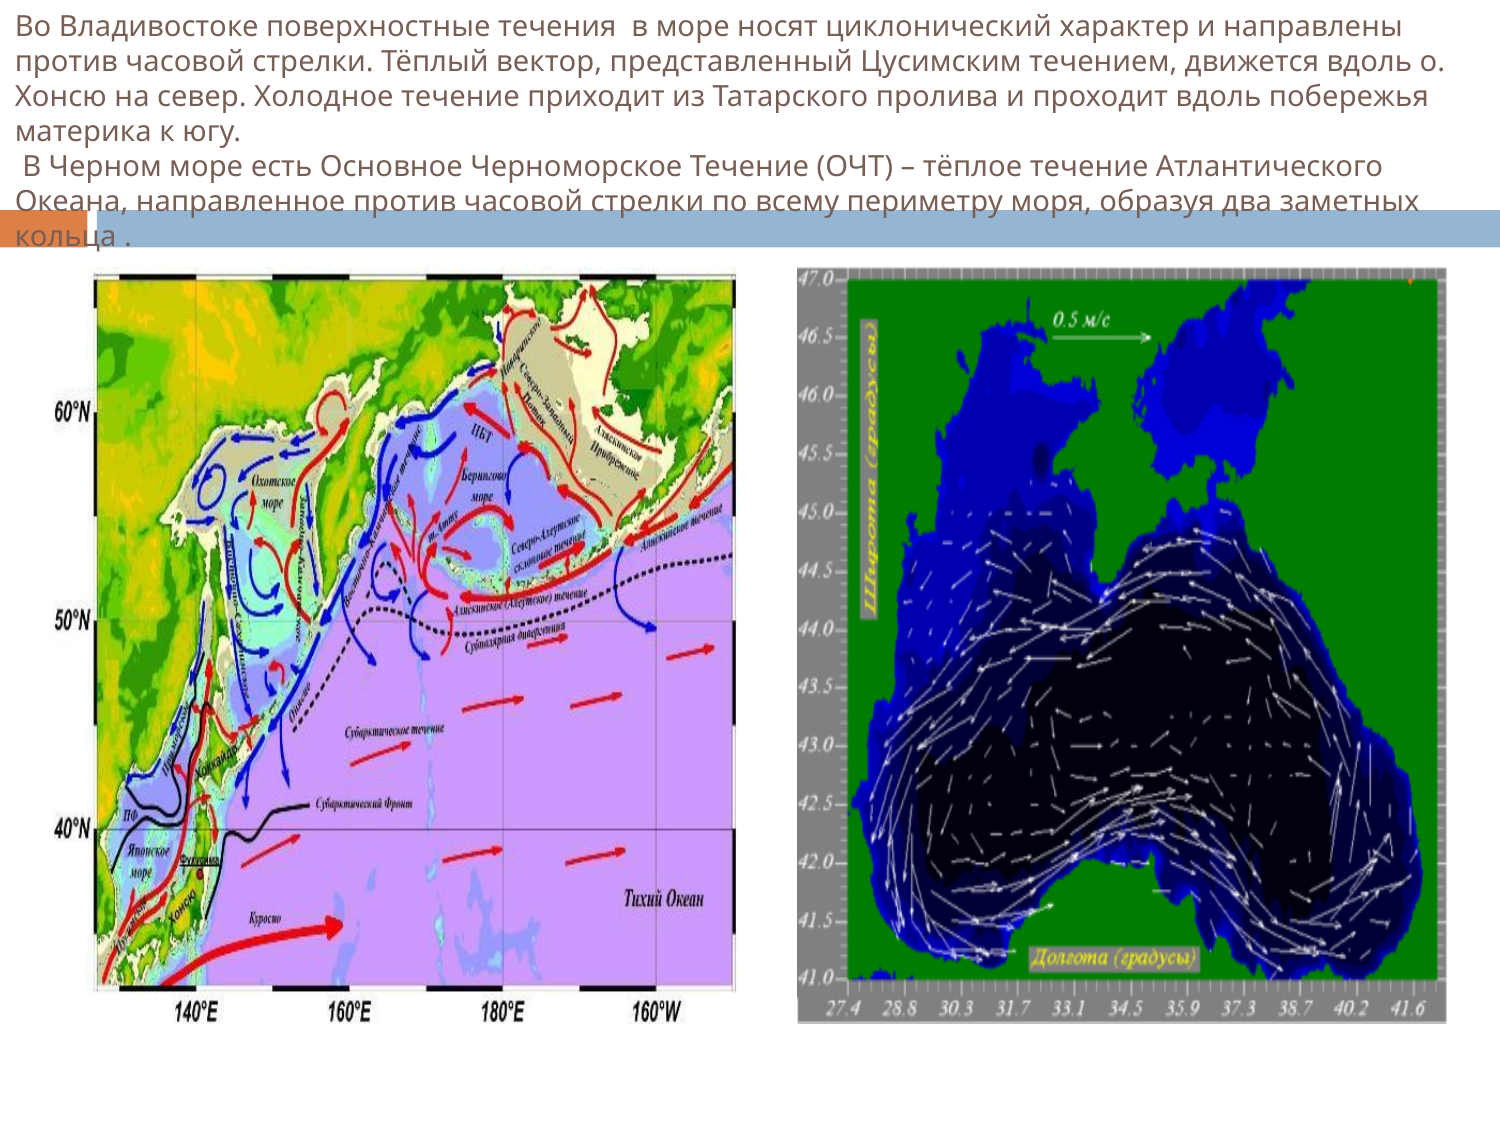

# Во Владивостоке поверхностные течения в море носят циклонический характер и направлены против часовой стрелки. Тёплый вектор, представленный Цусимским течением, движется вдоль о. Хонсю на север. Холодное течение приходит из Татарского пролива и проходит вдоль побережья материка к югу. В Черном море есть Основное Черноморское Течение (ОЧТ) – тёплое течение Атлантического Океана, направленное против часовой стрелки по всему периметру моря, образуя два заметных кольца .